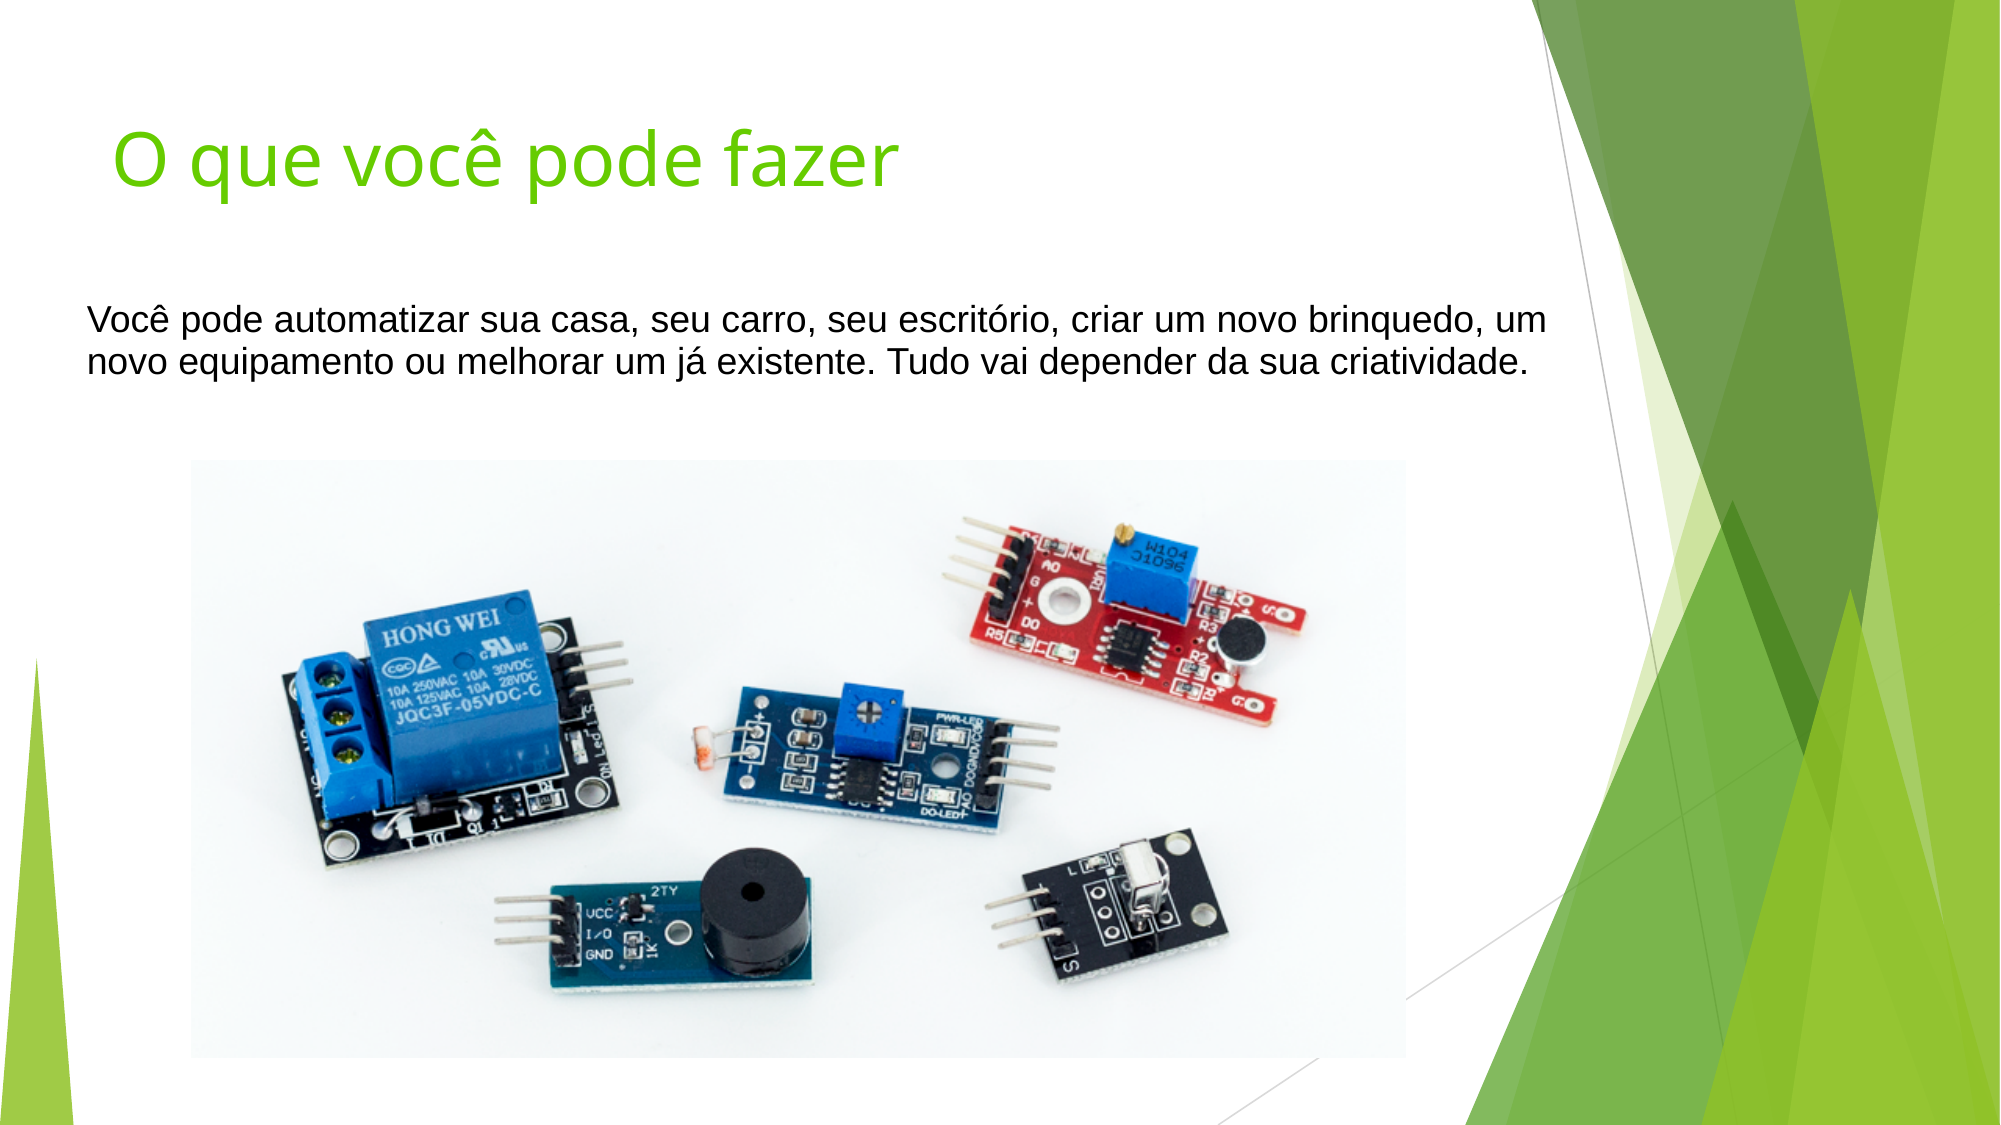

# O que você pode fazer
Você pode automatizar sua casa, seu carro, seu escritório, criar um novo brinquedo, um novo equipamento ou melhorar um já existente. Tudo vai depender da sua criatividade.